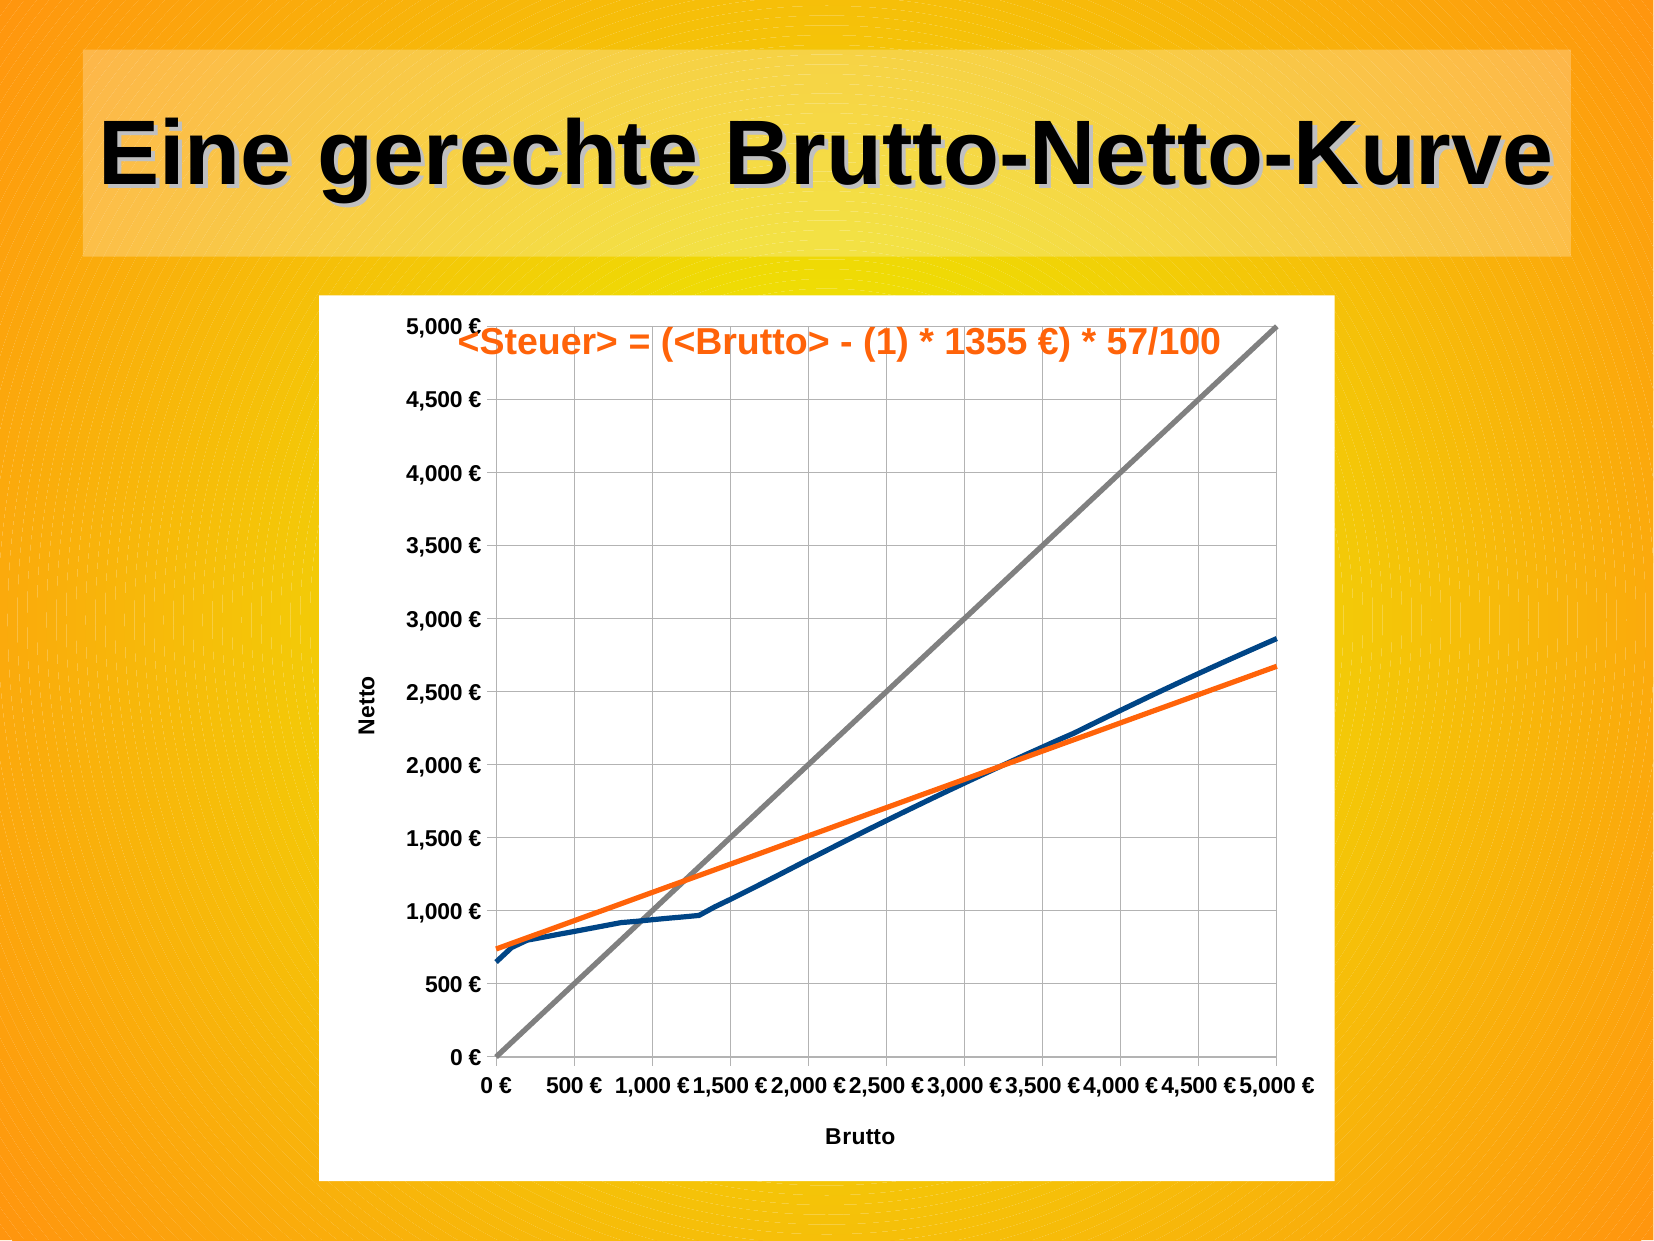

# Eine gerechte Brutto-Netto-Kurve
### Chart
| Category | (N)EKS → GGE | Heute | |
|---|---|---|---|<Steuer> = (<Brutto> - (1) * 1355 €) * 57/100